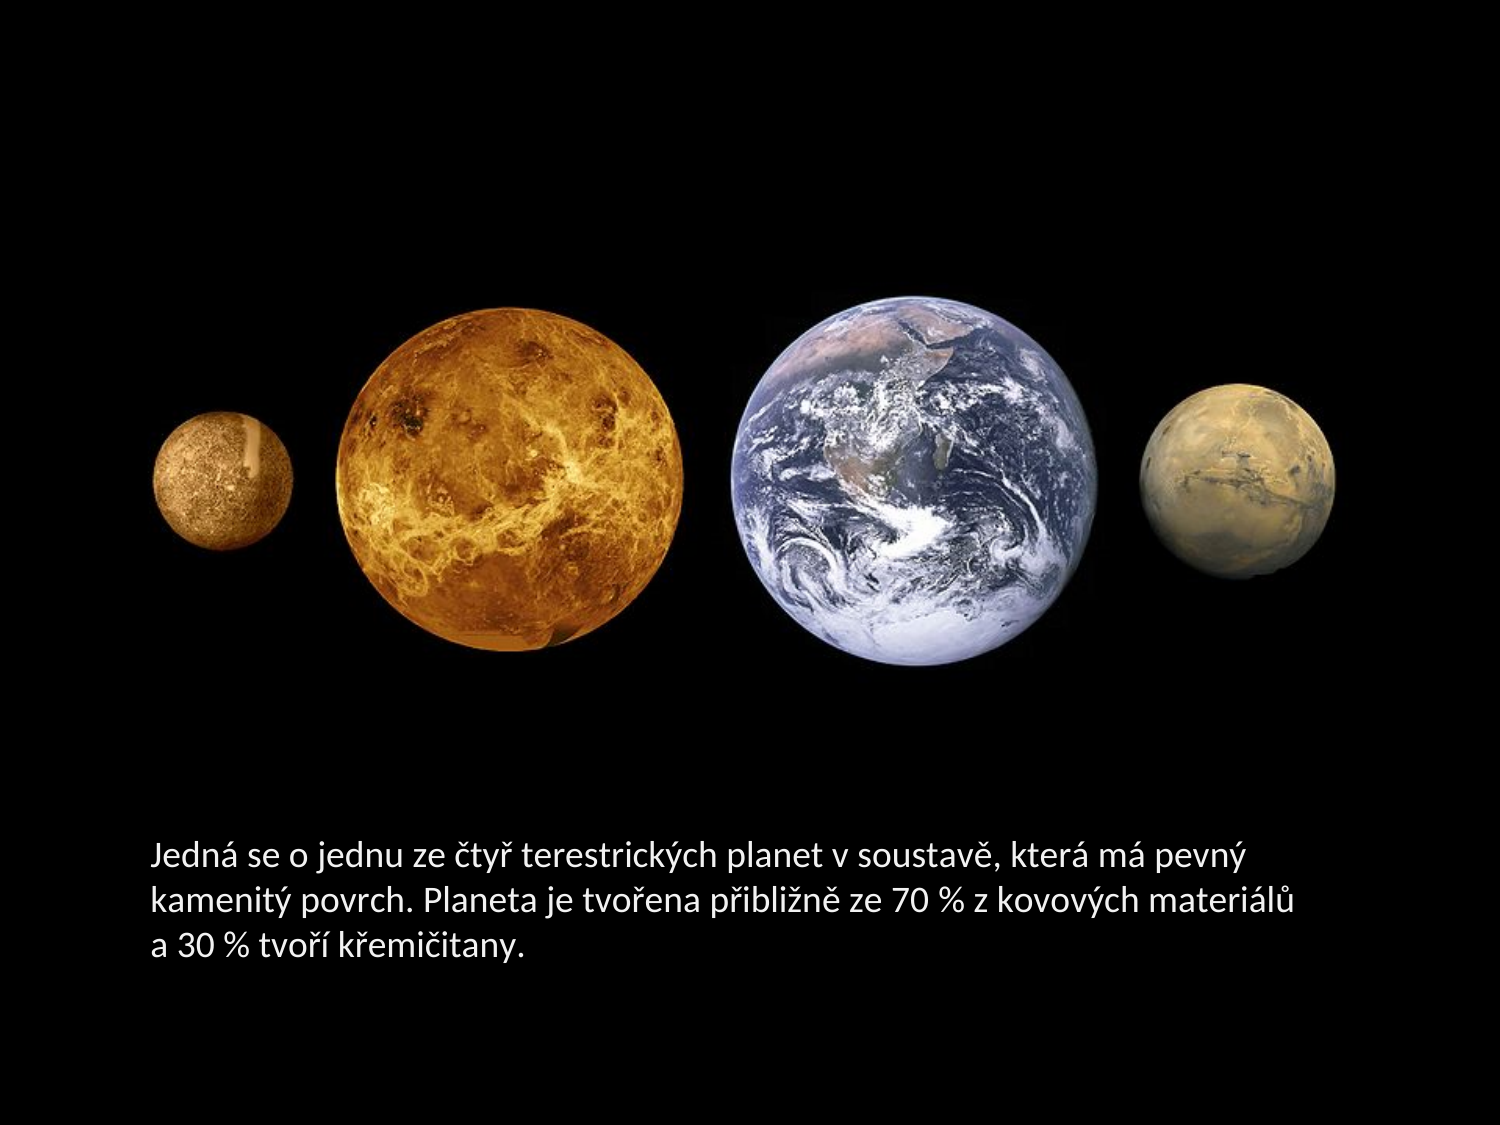

Jedná se o jednu ze čtyř terestrických planet v soustavě, která má pevný kamenitý povrch. Planeta je tvořena přibližně ze 70 % z kovových materiálů
a 30 % tvoří křemičitany.